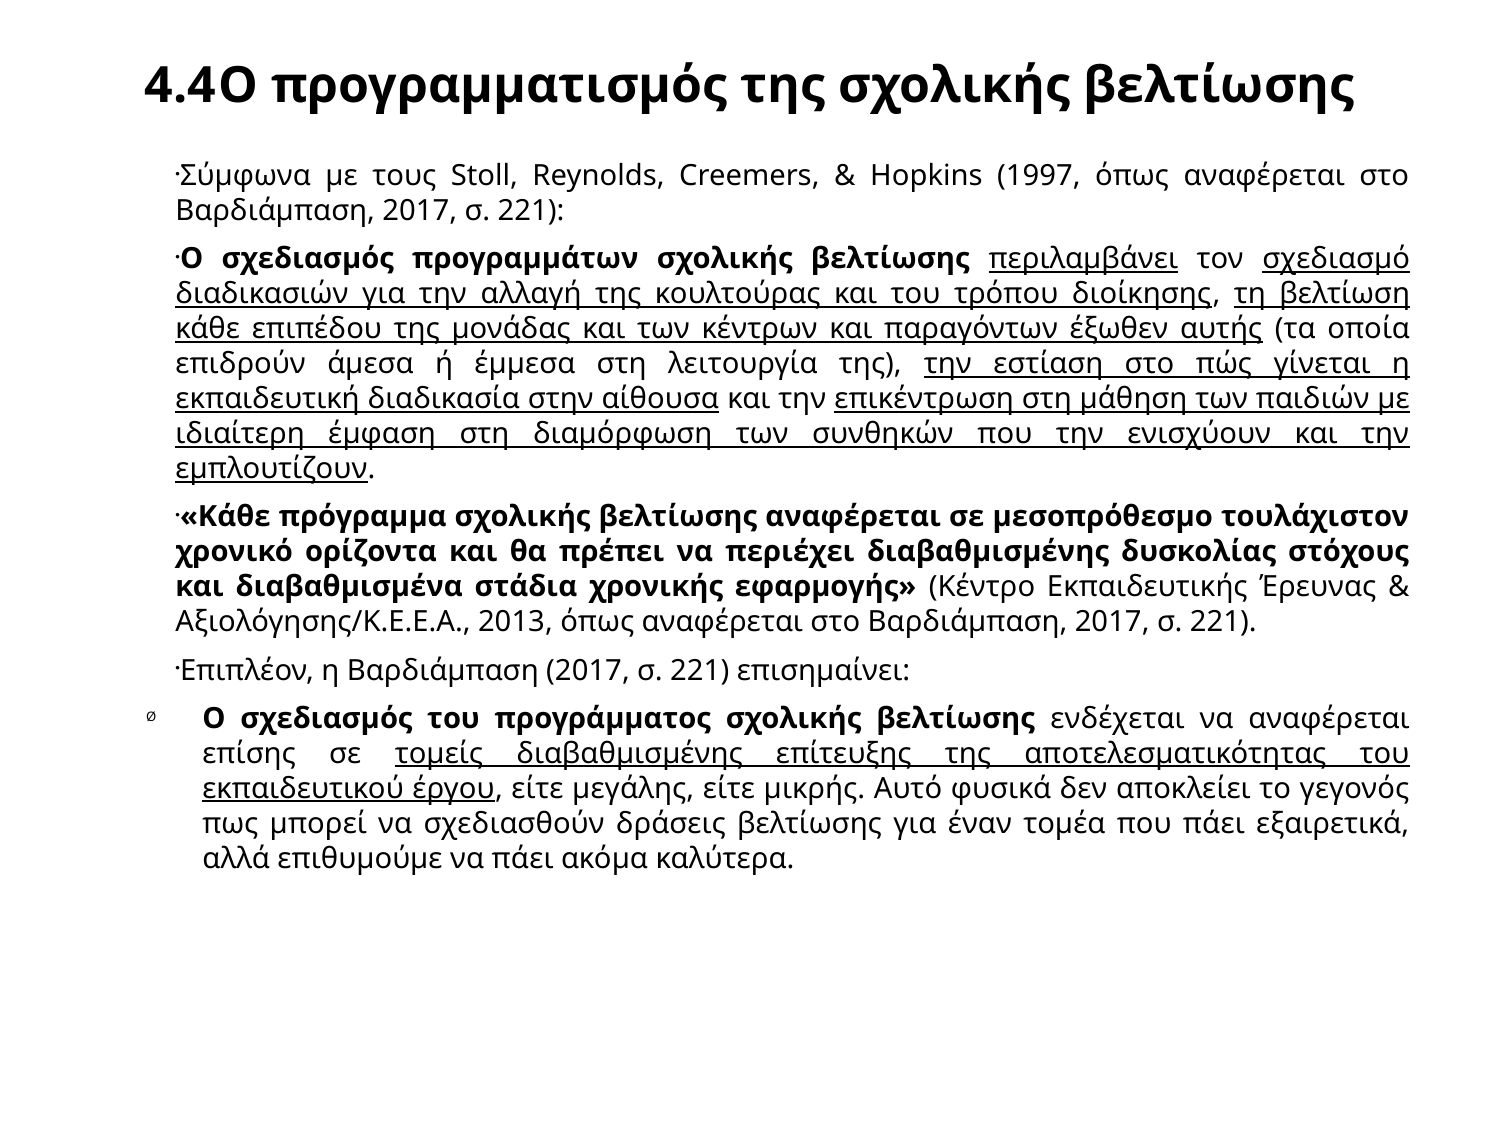

# 4.4	Ο προγραμματισμός της σχολικής βελτίωσης
Σύμφωνα με τους Stoll, Reynolds, Creemers, & Hopkins (1997, όπως αναφέρεται στο Βαρδιάμπαση, 2017, σ. 221):
Ο σχεδιασμός προγραμμάτων σχολικής βελτίωσης περιλαμβάνει τον σχεδιασμό διαδικασιών για την αλλαγή της κουλτούρας και του τρόπου διοίκησης, τη βελτίωση κάθε επιπέδου της μονάδας και των κέντρων και παραγόντων έξωθεν αυτής (τα οποία επιδρούν άμεσα ή έμμεσα στη λειτουργία της), την εστίαση στο πώς γίνεται η εκπαιδευτική διαδικασία στην αίθουσα και την επικέντρωση στη μάθηση των παιδιών με ιδιαίτερη έμφαση στη διαμόρφωση των συνθηκών που την ενισχύουν και την εμπλουτίζουν.
«Κάθε πρόγραμμα σχολικής βελτίωσης αναφέρεται σε μεσοπρόθεσμο τουλάχιστον χρονικό ορίζοντα και θα πρέπει να περιέχει διαβαθμισμένης δυσκολίας στόχους και διαβαθμισμένα στάδια χρονικής εφαρμογής» (Κέντρο Εκπαιδευτικής Έρευνας & Αξιολόγησης/Κ.Ε.Ε.Α., 2013, όπως αναφέρεται στο Βαρδιάμπαση, 2017, σ. 221).
Επιπλέον, η Βαρδιάμπαση (2017, σ. 221) επισημαίνει:
Ο σχεδιασμός του προγράμματος σχολικής βελτίωσης ενδέχεται να αναφέρεται επίσης σε τομείς διαβαθμισμένης επίτευξης της αποτελεσματικότητας του εκπαιδευτικού έργου, είτε μεγάλης, είτε μικρής. Αυτό φυσικά δεν αποκλείει το γεγονός πως μπορεί να σχεδιασθούν δράσεις βελτίωσης για έναν τομέα που πάει εξαιρετικά, αλλά επιθυμούμε να πάει ακόμα καλύτερα.